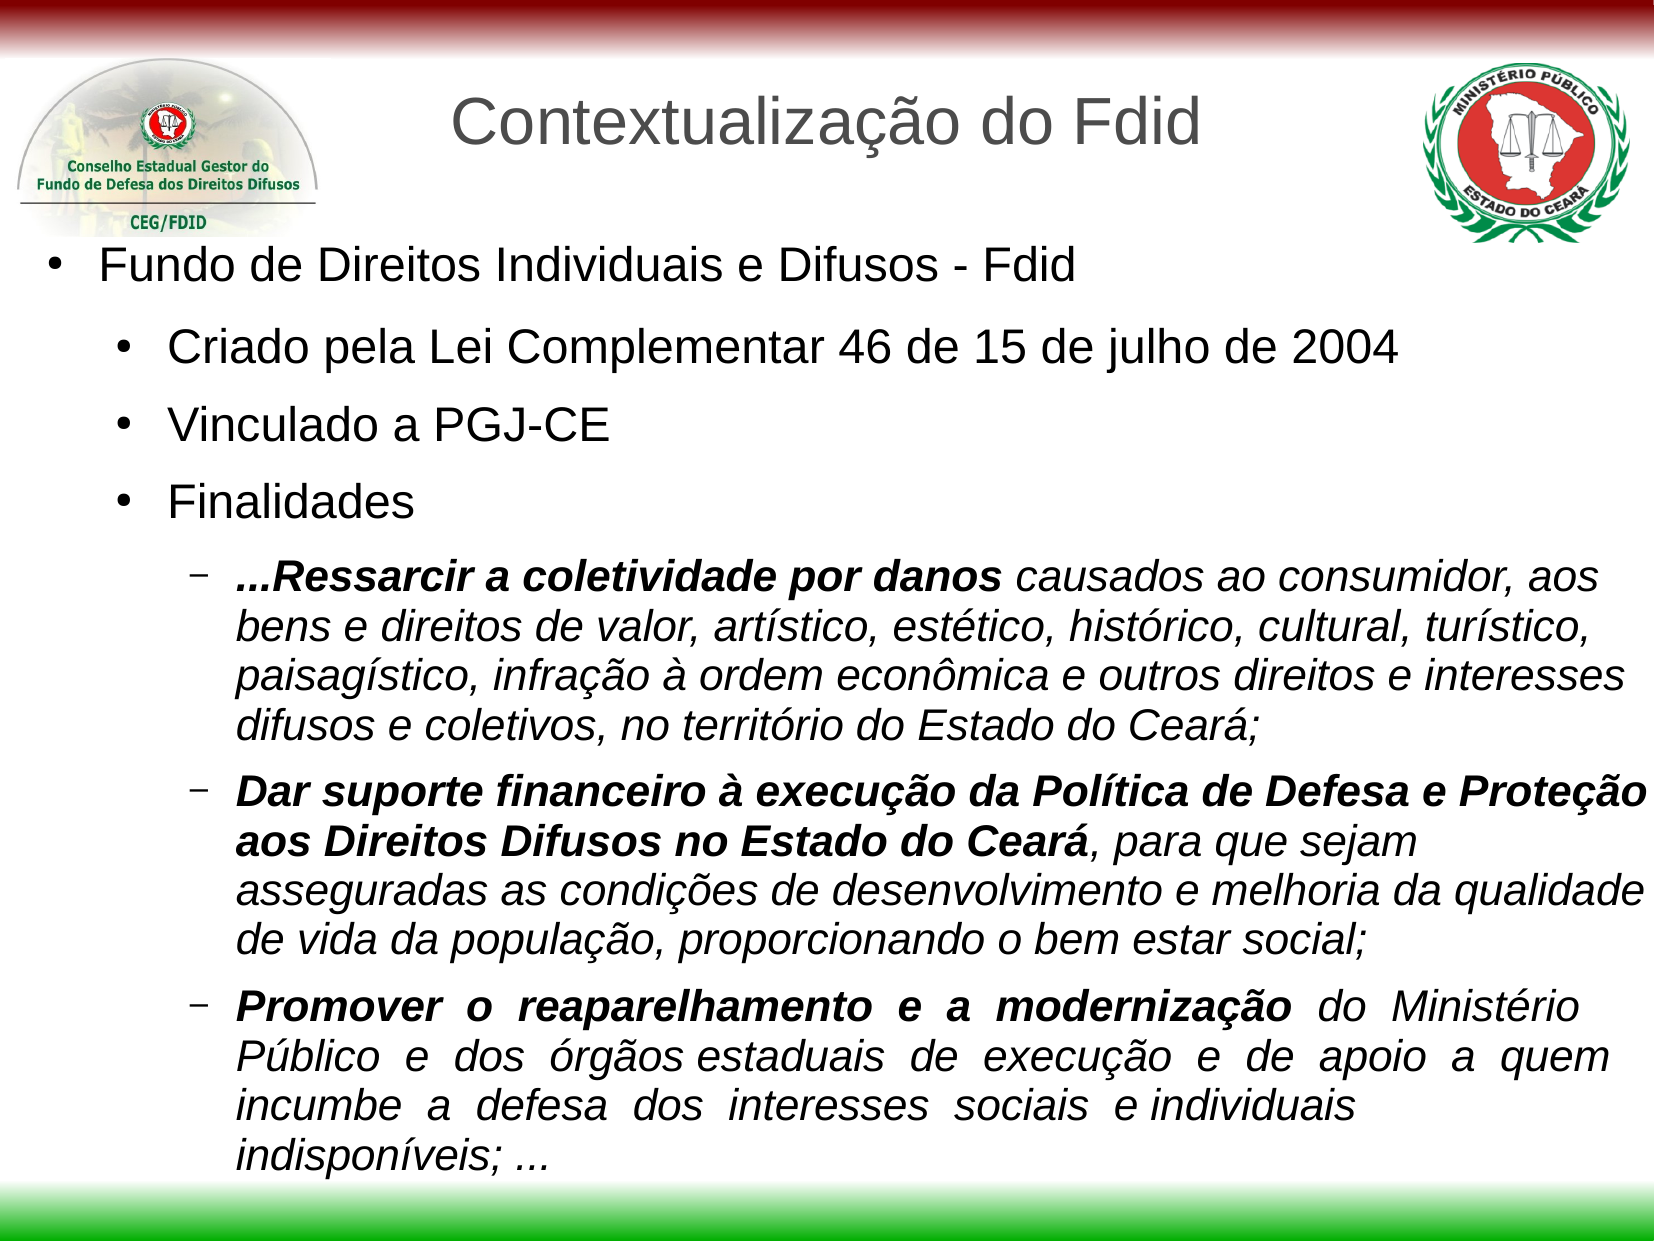

# Contextualização do Fdid
Fundo de Direitos Individuais e Difusos - Fdid
Criado pela Lei Complementar 46 de 15 de julho de 2004
Vinculado a PGJ-CE
Finalidades
...Ressarcir a coletividade por danos causados ao consumidor, aos bens e direitos de valor, artístico, estético, histórico, cultural, turístico, paisagístico, infração à ordem econômica e outros direitos e interesses difusos e coletivos, no território do Estado do Ceará;
Dar suporte financeiro à execução da Política de Defesa e Proteção aos Direitos Difusos no Estado do Ceará, para que sejam asseguradas as condições de desenvolvimento e melhoria da qualidade de vida da população, proporcionando o bem estar social;
Promover o reaparelhamento e a modernização do Ministério Público e dos órgãos estaduais de execução e de apoio a quem incumbe a defesa dos interesses sociais e individuais indisponíveis; ...